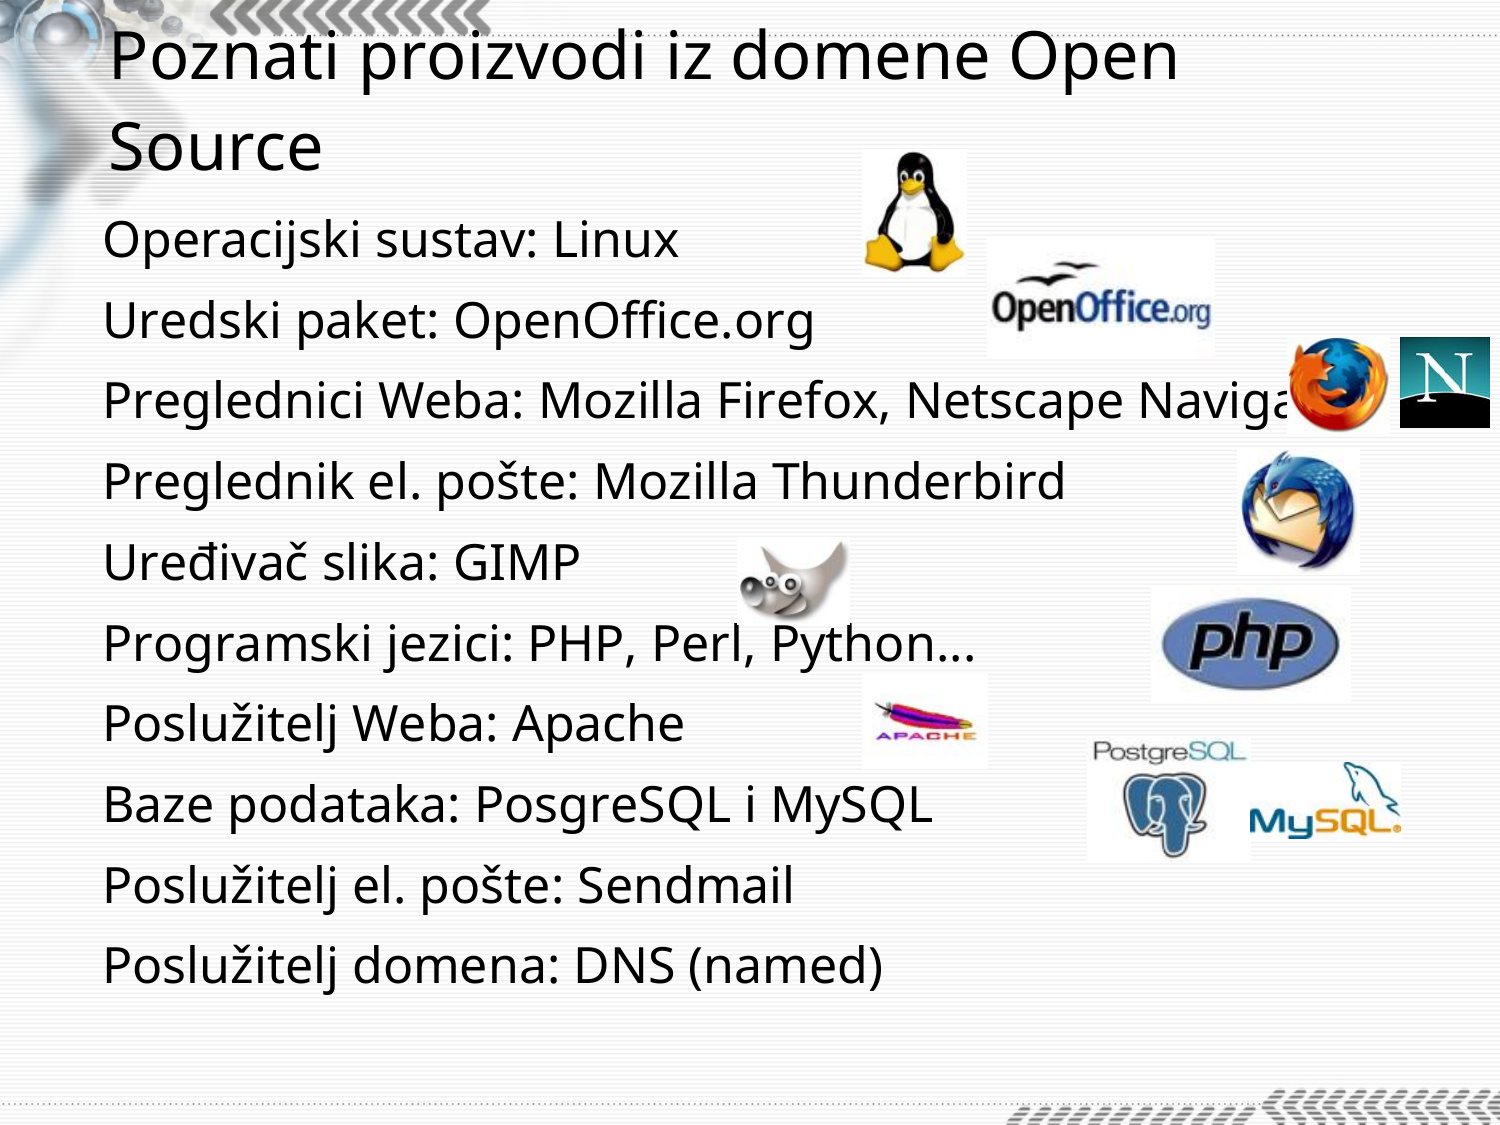

# Poznati proizvodi iz domene Open Source
Operacijski sustav: Linux
Uredski paket: OpenOffice.org
Preglednici Weba: Mozilla Firefox, Netscape Navigator
Preglednik el. pošte: Mozilla Thunderbird
Uređivač slika: GIMP
Programski jezici: PHP, Perl, Python...
Poslužitelj Weba: Apache
Baze podataka: PosgreSQL i MySQL
Poslužitelj el. pošte: Sendmail
Poslužitelj domena: DNS (named)